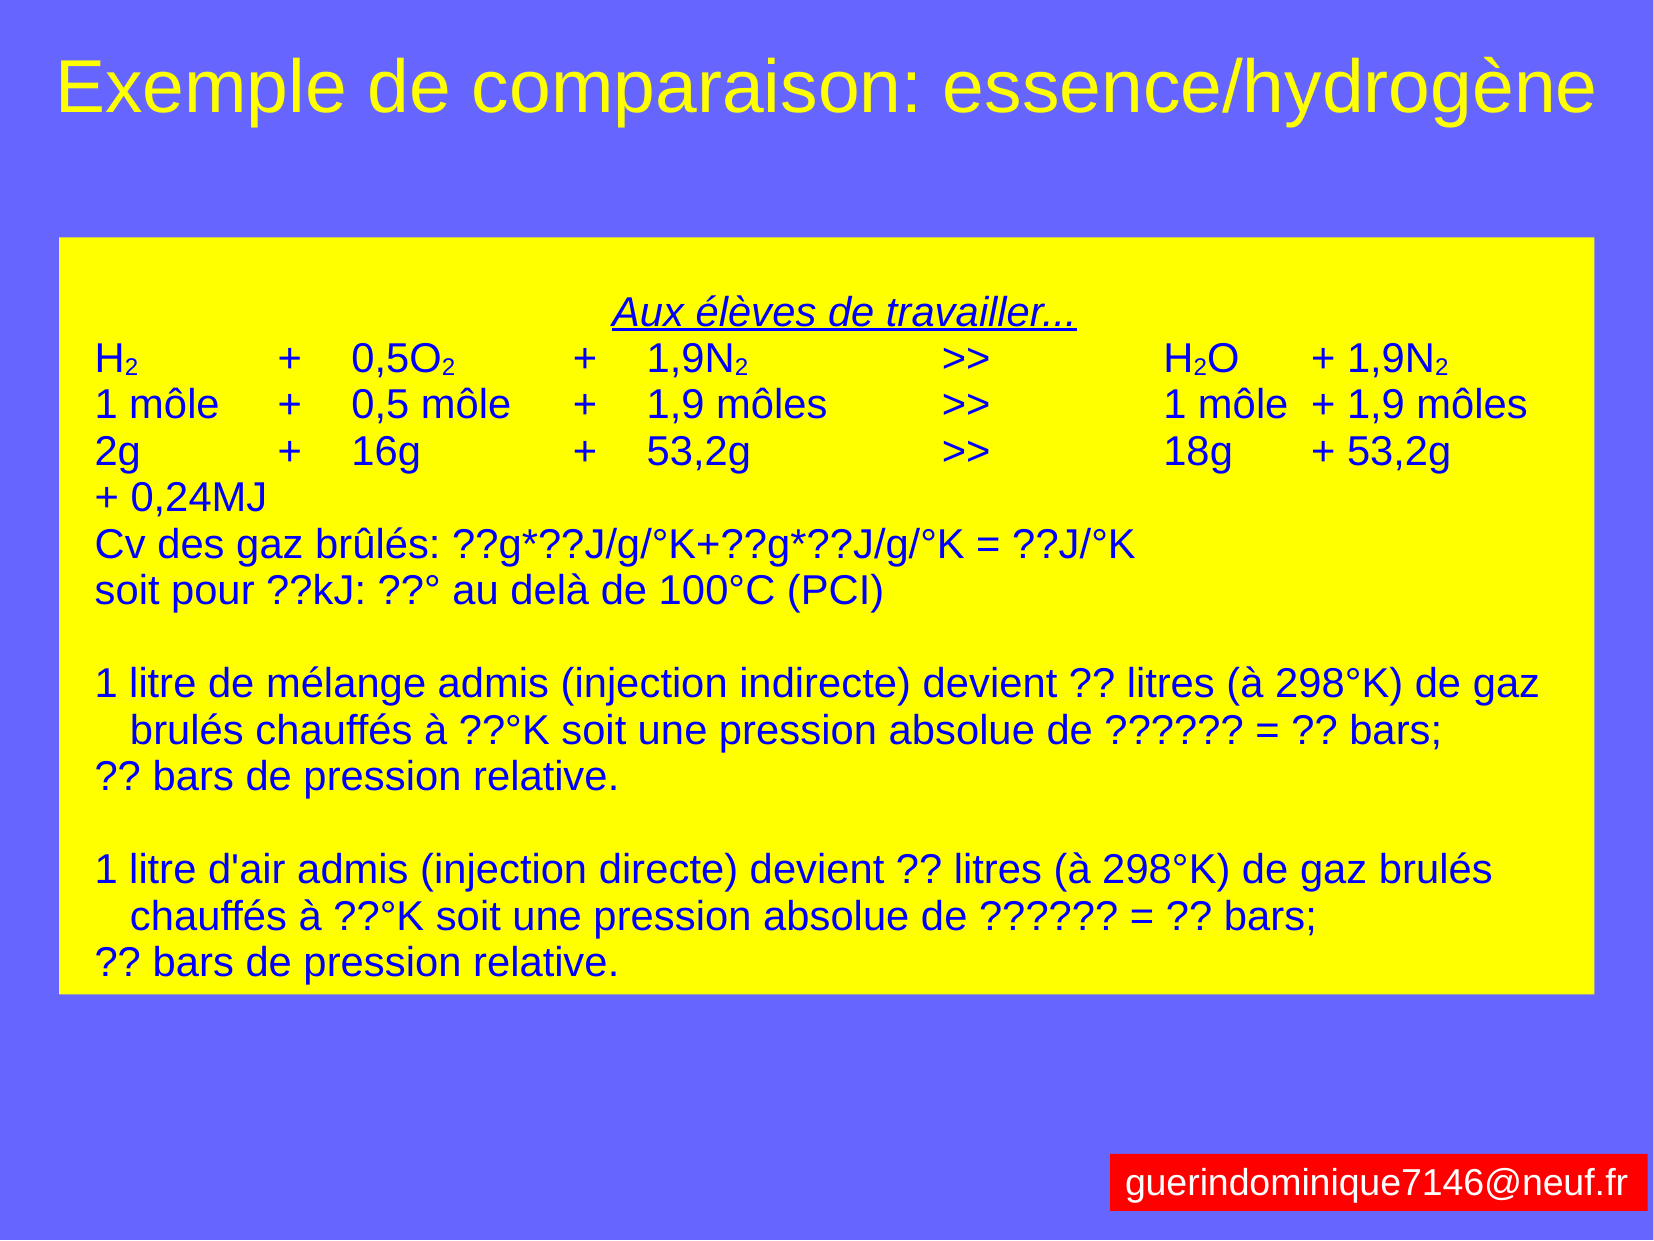

# Exemple de comparaison: essence/hydrogène
Aux élèves de travailler...
H2		+	0,5O2 		+	1,9N2 			>>			H2O	+ 1,9N2
1 môle	+	0,5 môle	+	1,9 môles 		>>			1 môle	+ 1,9 môles
2g 	+	16g			+	53,2g 		>>			18g 	+ 53,2g
+ 0,24MJ
Cv des gaz brûlés: ??g*??J/g/°K+??g*??J/g/°K = ??J/°K
soit pour ??kJ: ??° au delà de 100°C (PCI)
1 litre de mélange admis (injection indirecte) devient ?? litres (à 298°K) de gaz brulés chauffés à ??°K soit une pression absolue de ?????? = ?? bars;
?? bars de pression relative.
1 litre d'air admis (injection directe) devient ?? litres (à 298°K) de gaz brulés chauffés à ??°K soit une pression absolue de ?????? = ?? bars;
?? bars de pression relative.
guerindominique7146@neuf.fr